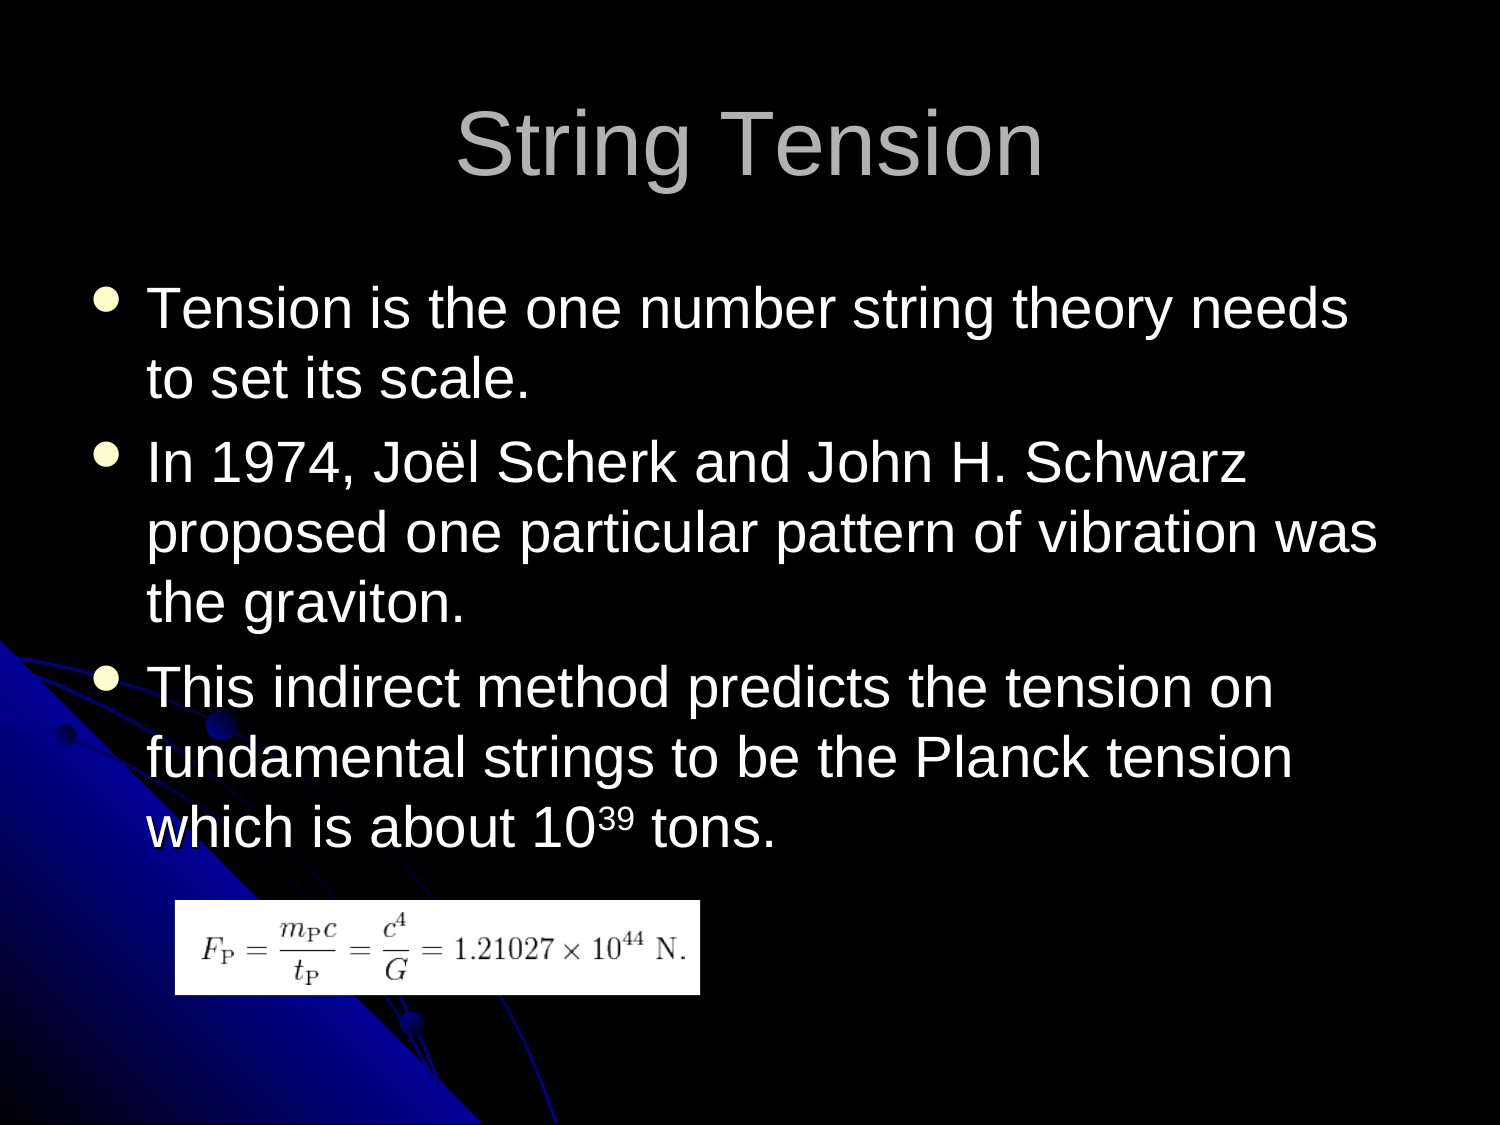

# String Tension
Tension is the one number string theory needs to set its scale.
In 1974, Joël Scherk and John H. Schwarz proposed one particular pattern of vibration was the graviton.
This indirect method predicts the tension on fundamental strings to be the Planck tension which is about 1039 tons.